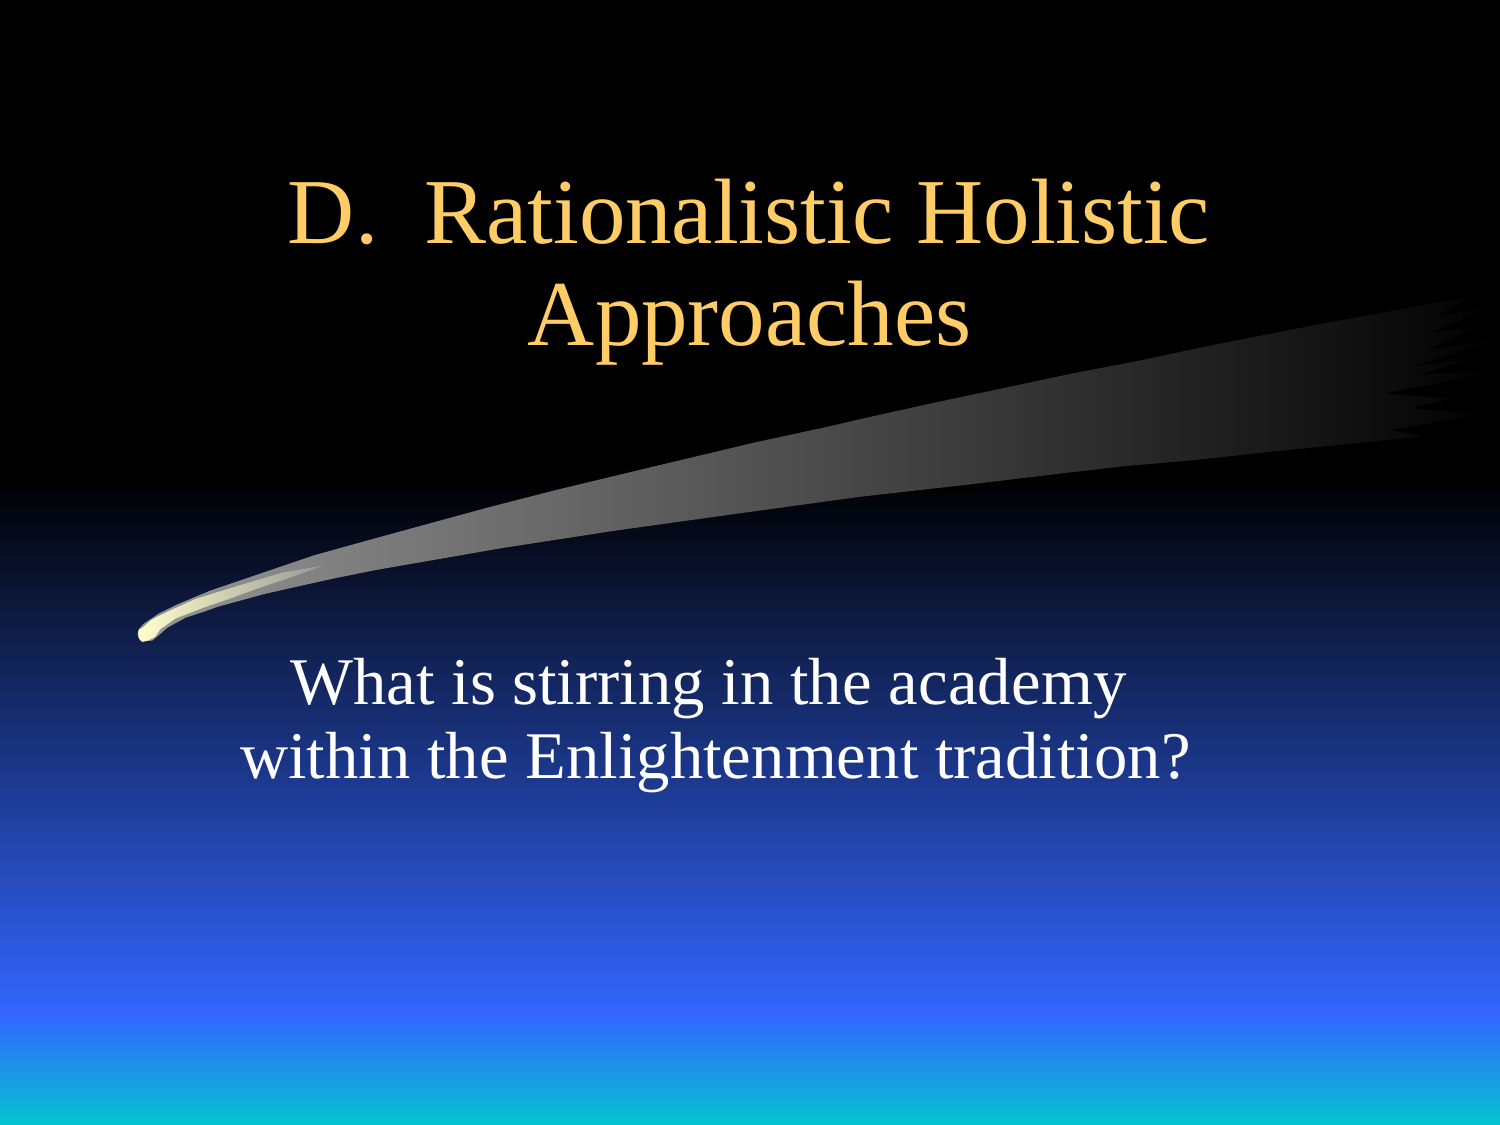

# D. Rationalistic Holistic Approaches
 What is stirring in the academy within the Enlightenment tradition?